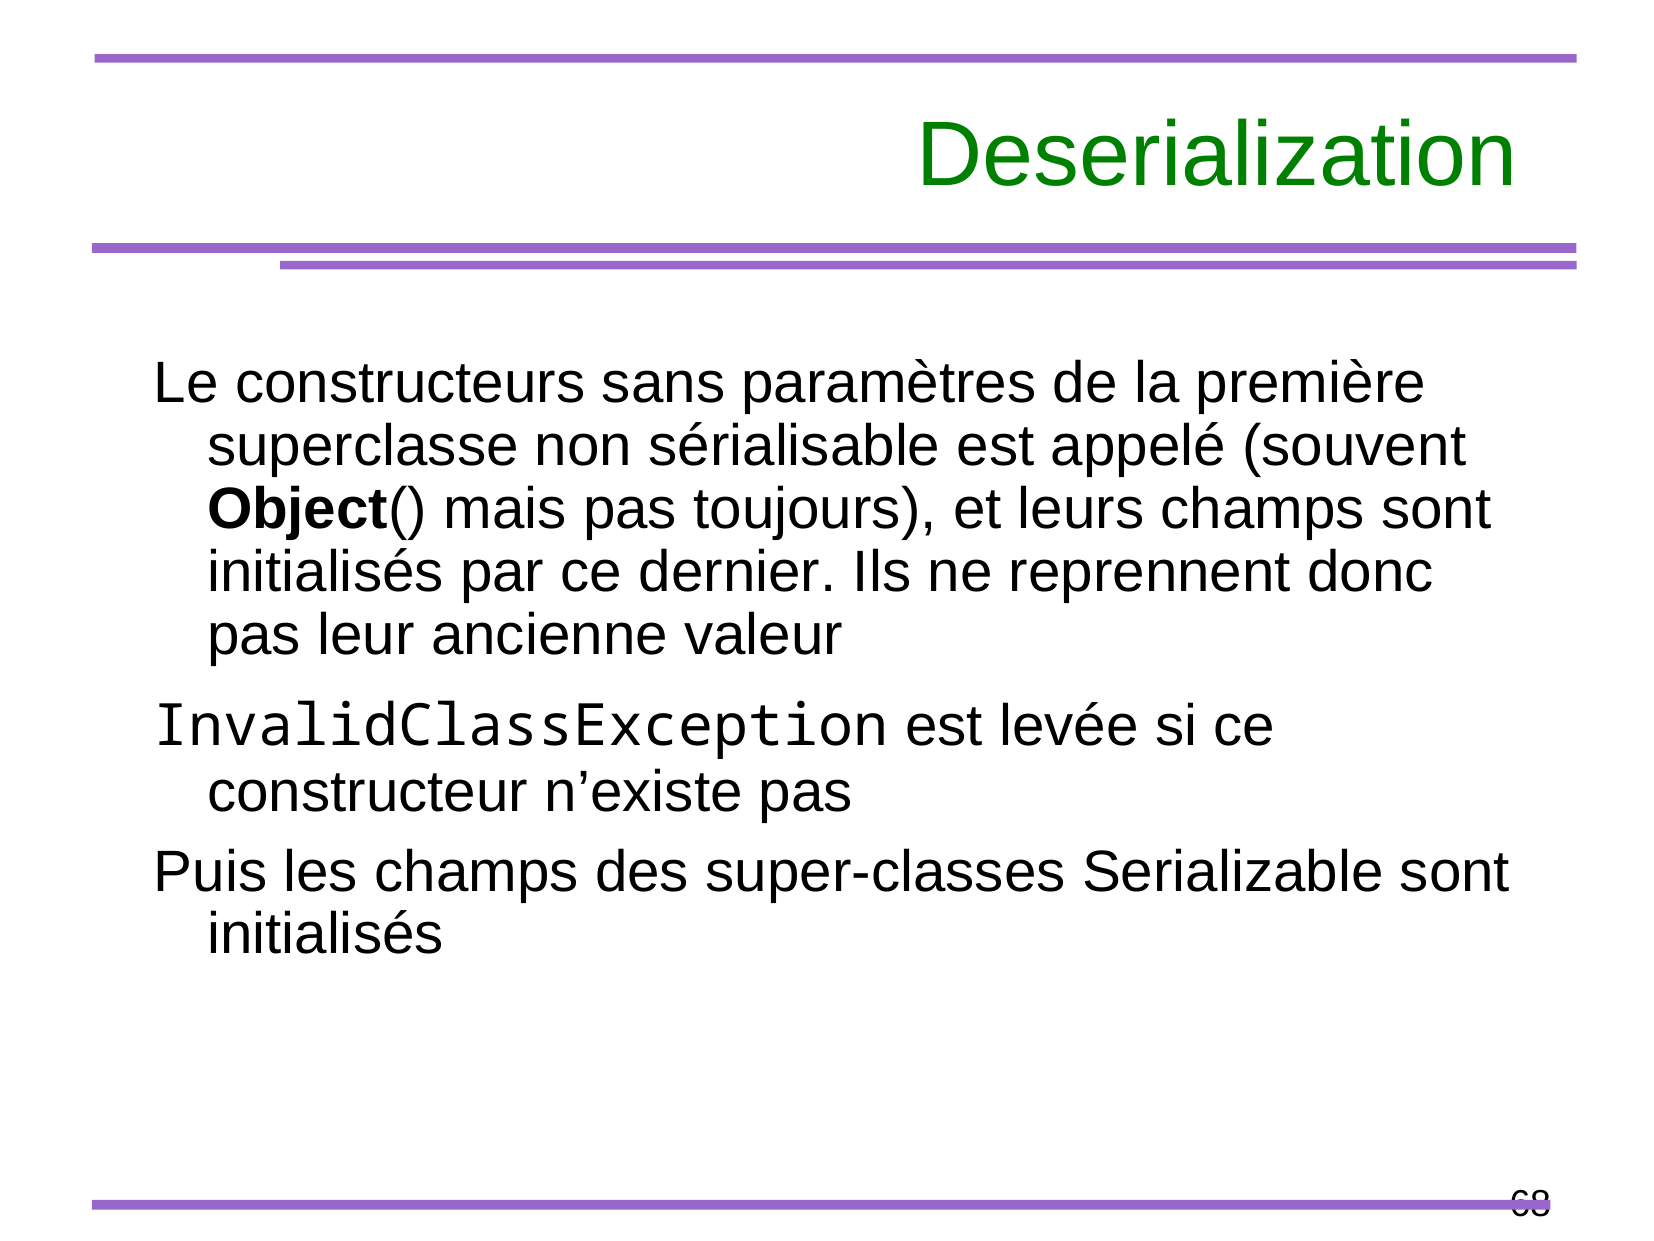

# Deserialization
Le constructeurs sans paramètres de la première superclasse non sérialisable est appelé (souvent Object() mais pas toujours), et leurs champs sont initialisés par ce dernier. Ils ne reprennent donc pas leur ancienne valeur
InvalidClassException est levée si ce constructeur n’existe pas
Puis les champs des super-classes Serializable sont initialisés